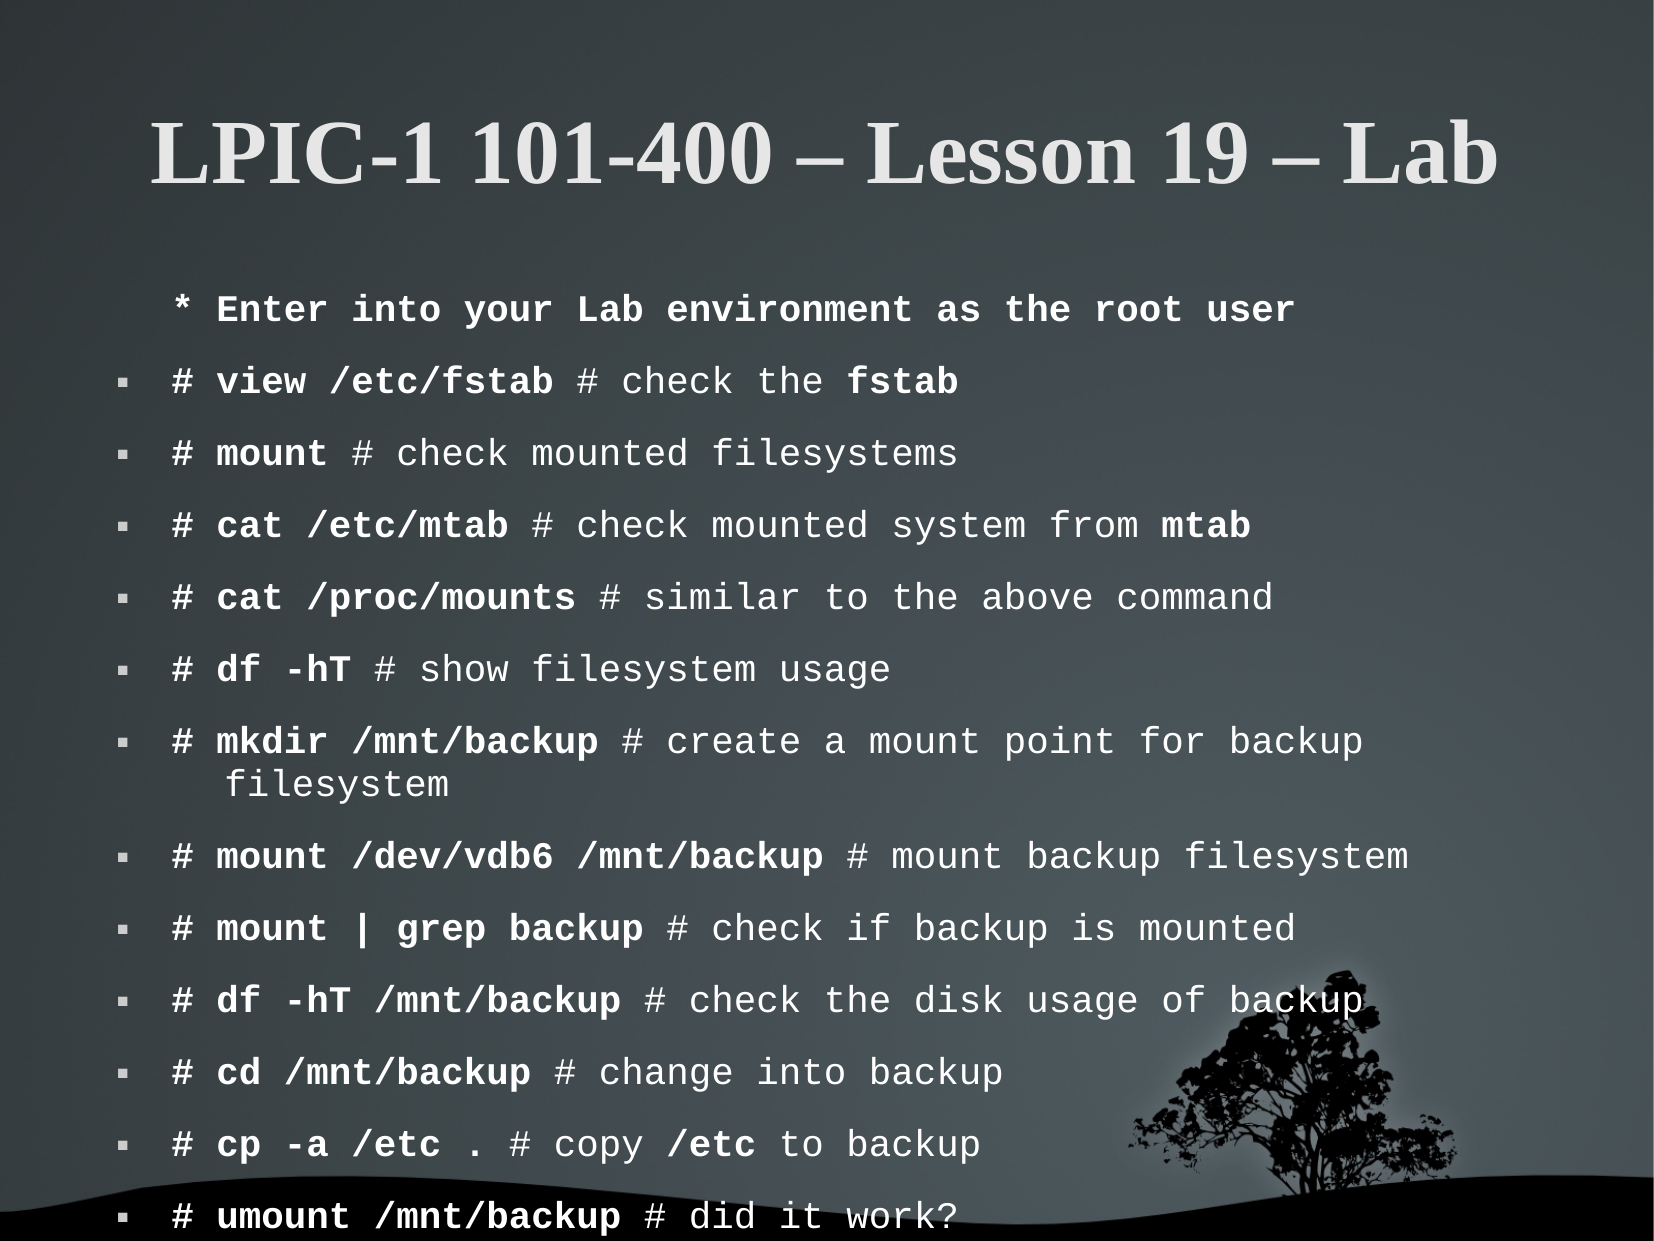

# LPIC-1 101-400 – Lesson 19 – Lab
* Enter into your Lab environment as the root user
# view /etc/fstab # check the fstab
# mount # check mounted filesystems
# cat /etc/mtab # check mounted system from mtab
# cat /proc/mounts # similar to the above command
# df -hT # show filesystem usage
# mkdir /mnt/backup # create a mount point for backup filesystem
# mount /dev/vdb6 /mnt/backup # mount backup filesystem
# mount | grep backup # check if backup is mounted
# df -hT /mnt/backup # check the disk usage of backup
# cd /mnt/backup # change into backup
# cp -a /etc . # copy /etc to backup
# umount /mnt/backup # did it work?
# cd # move back to home directory
# umount /mnt/backup # how about now?